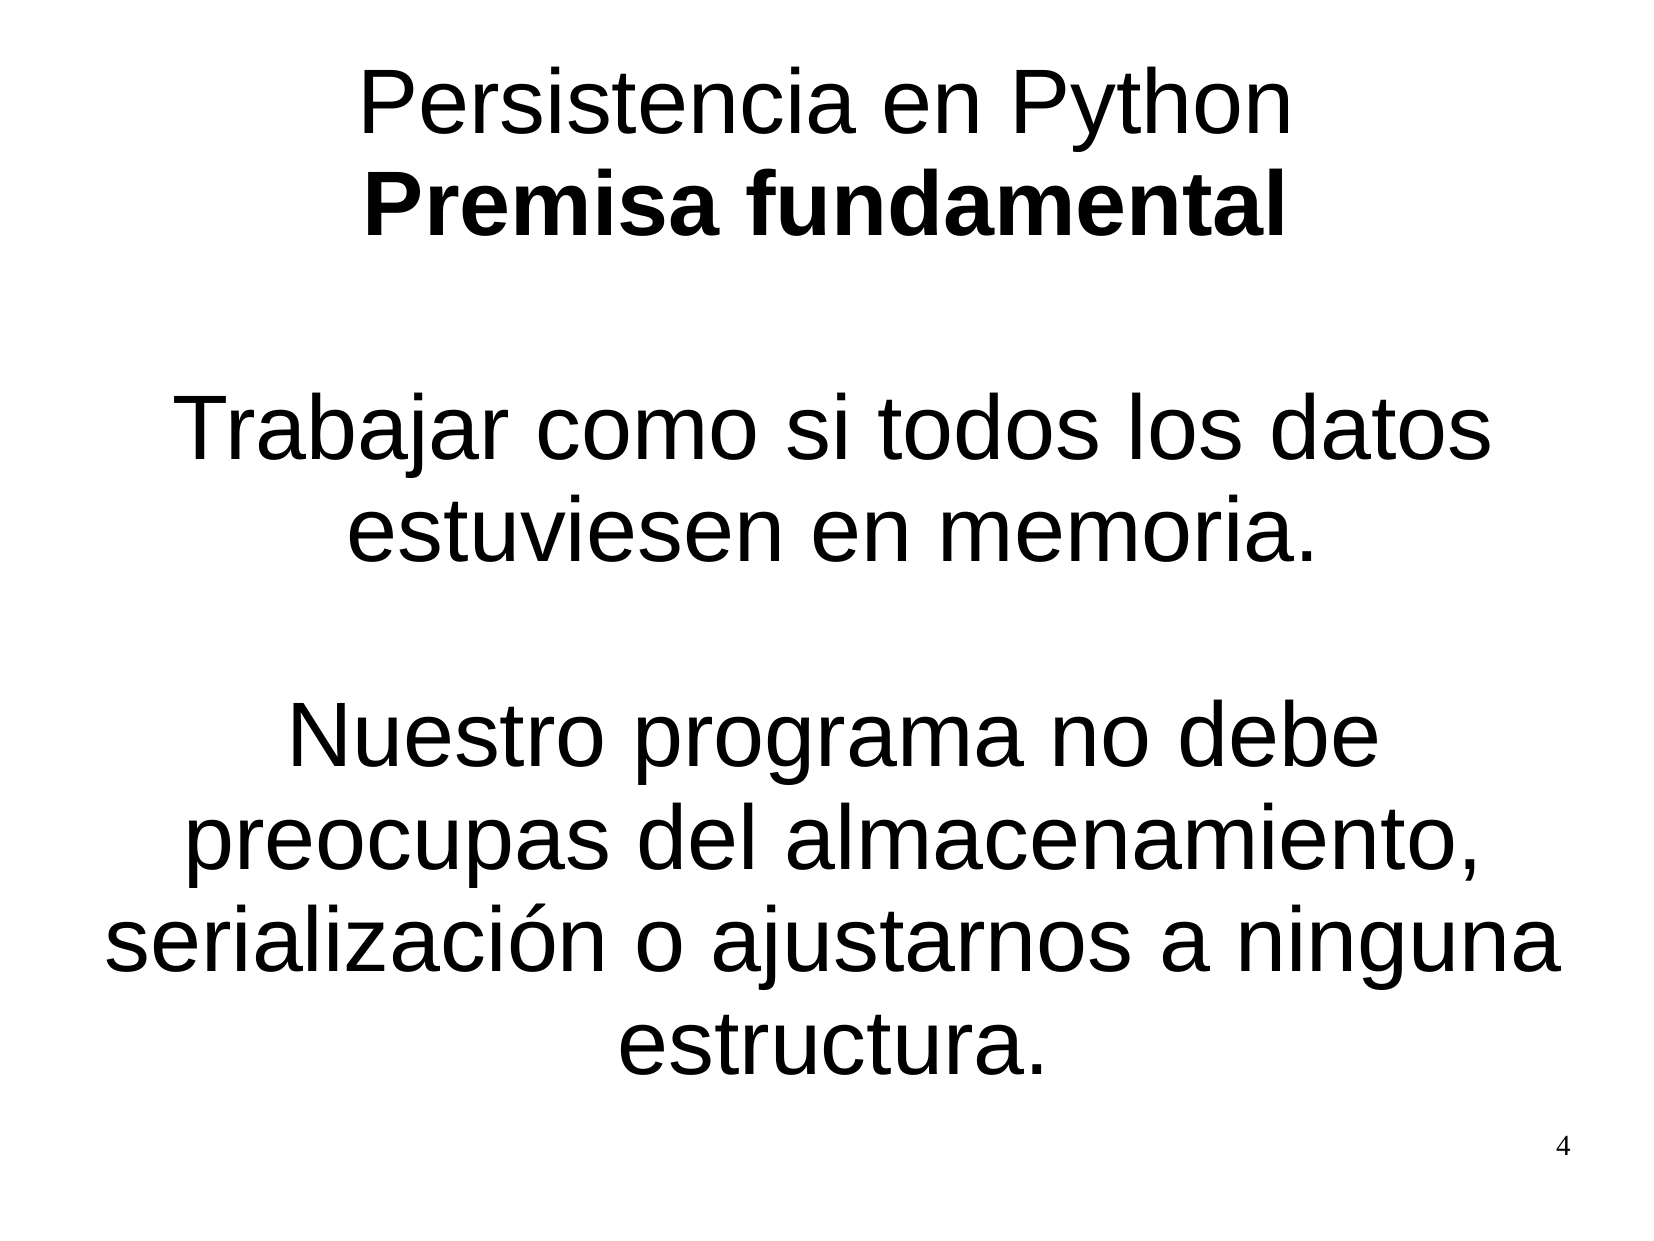

# Persistencia en Python Premisa fundamental
Trabajar como si todos los datos estuviesen en memoria.
Nuestro programa no debe preocupas del almacenamiento, serialización o ajustarnos a ninguna estructura.
4